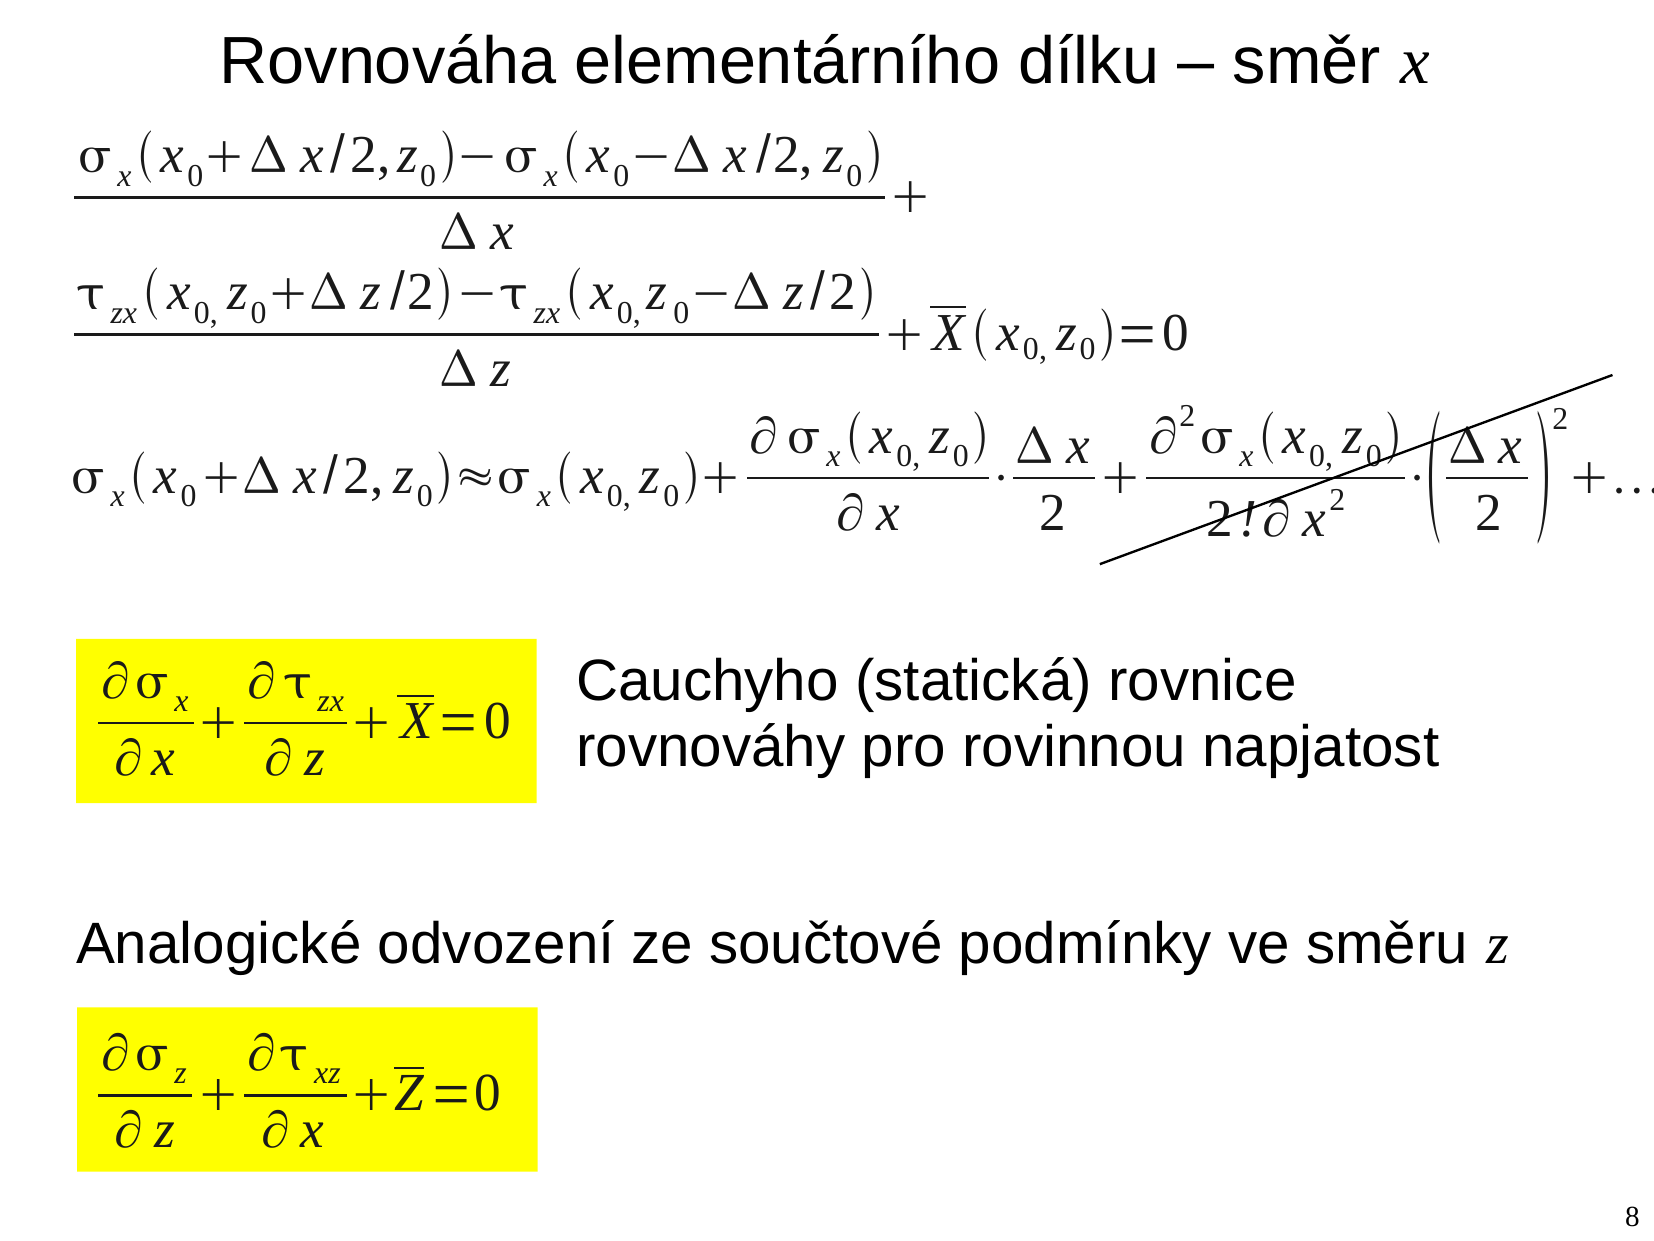

# Rovnováha elementárního dílku – směr x
Cauchyho (statická) rovnice rovnováhy pro rovinnou napjatost
Analogické odvození ze součtové podmínky ve směru z
8